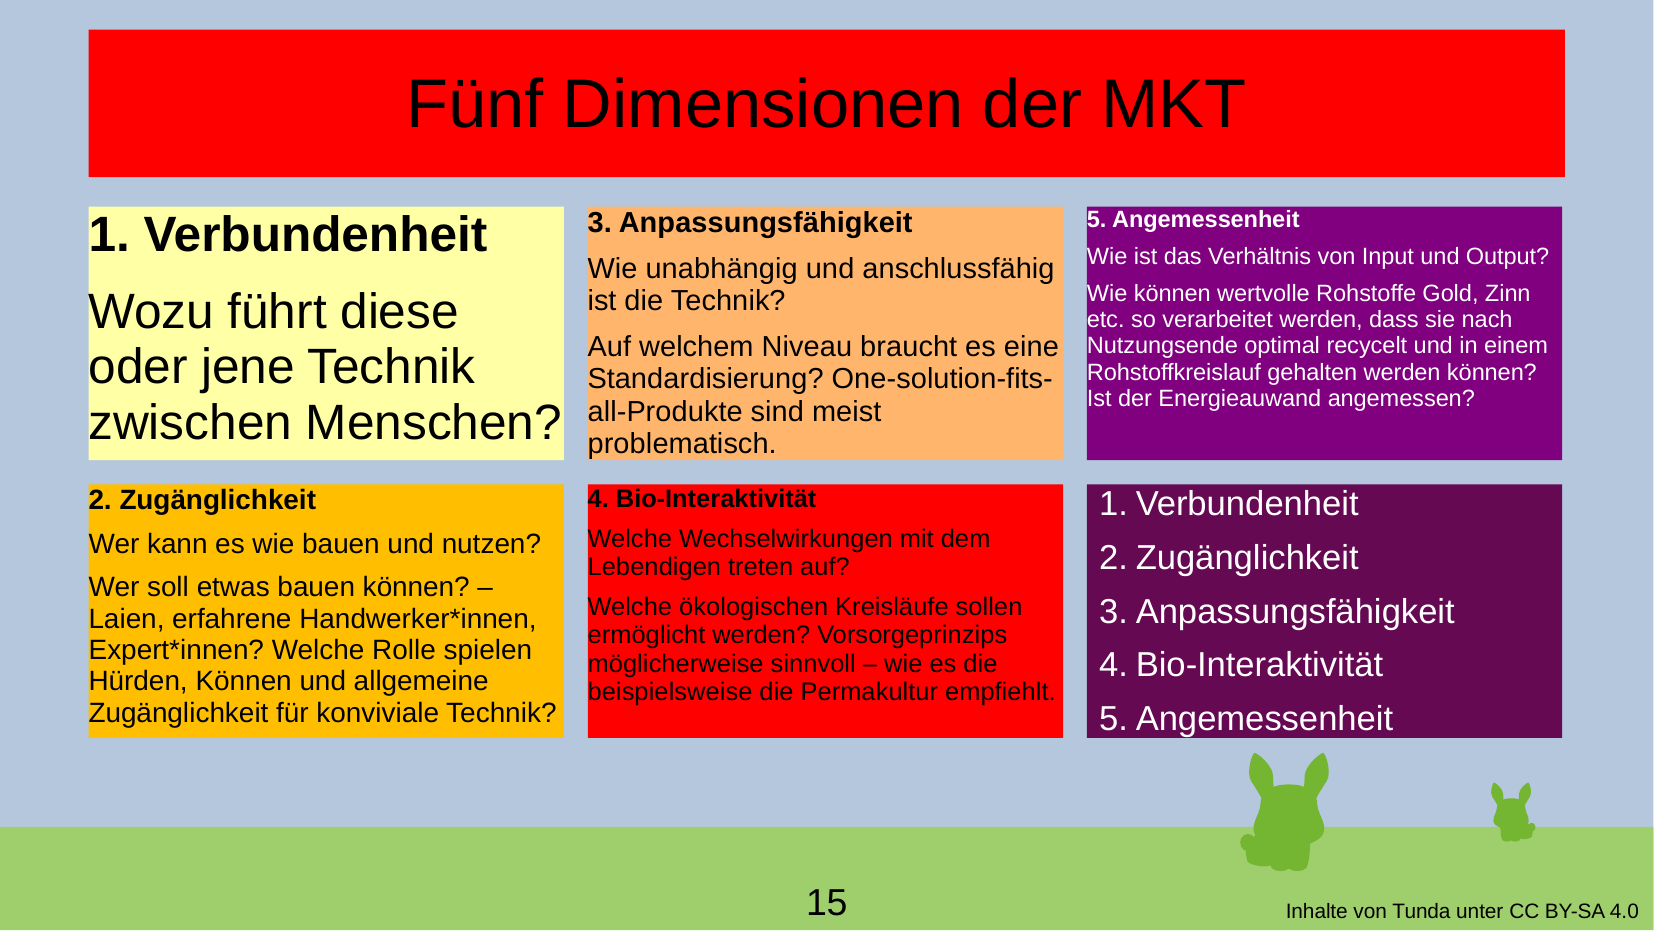

# Fünf Dimensionen der MKT
1. Verbundenheit
Wozu führt diese oder jene Technik zwischen Menschen?
3. Anpassungsfähigkeit
Wie unabhängig und anschlussfähig ist die Technik?
Auf welchem Niveau braucht es eine Standardisierung? One-solution-fits-all-Produkte sind meist problematisch.
5. Angemessenheit
Wie ist das Verhältnis von Input und Output?
Wie können wertvolle Rohstoffe Gold, Zinn etc. so verarbeitet werden, dass sie nach Nutzungsende optimal recycelt und in einem Rohstoffkreislauf gehalten werden können? Ist der Energieauwand angemessen?
2. Zugänglichkeit
Wer kann es wie bauen und nutzen?
Wer soll etwas bauen können? – Laien, erfahrene Handwerker*innen, Expert*innen? Welche Rolle spielen Hürden, Können und allgemeine Zugänglichkeit für konviviale Technik?
4. Bio-Interaktivität
Welche Wechselwirkungen mit dem Lebendigen treten auf?
Welche ökologischen Kreisläufe sollen ermöglicht werden? Vorsorgeprinzips möglicherweise sinnvoll – wie es die beispielsweise die Permakultur empfiehlt.
Verbundenheit
Zugänglichkeit
Anpassungsfähigkeit
Bio-Interaktivität
Angemessenheit
Inhalte von Tunda unter CC BY-SA 4.0